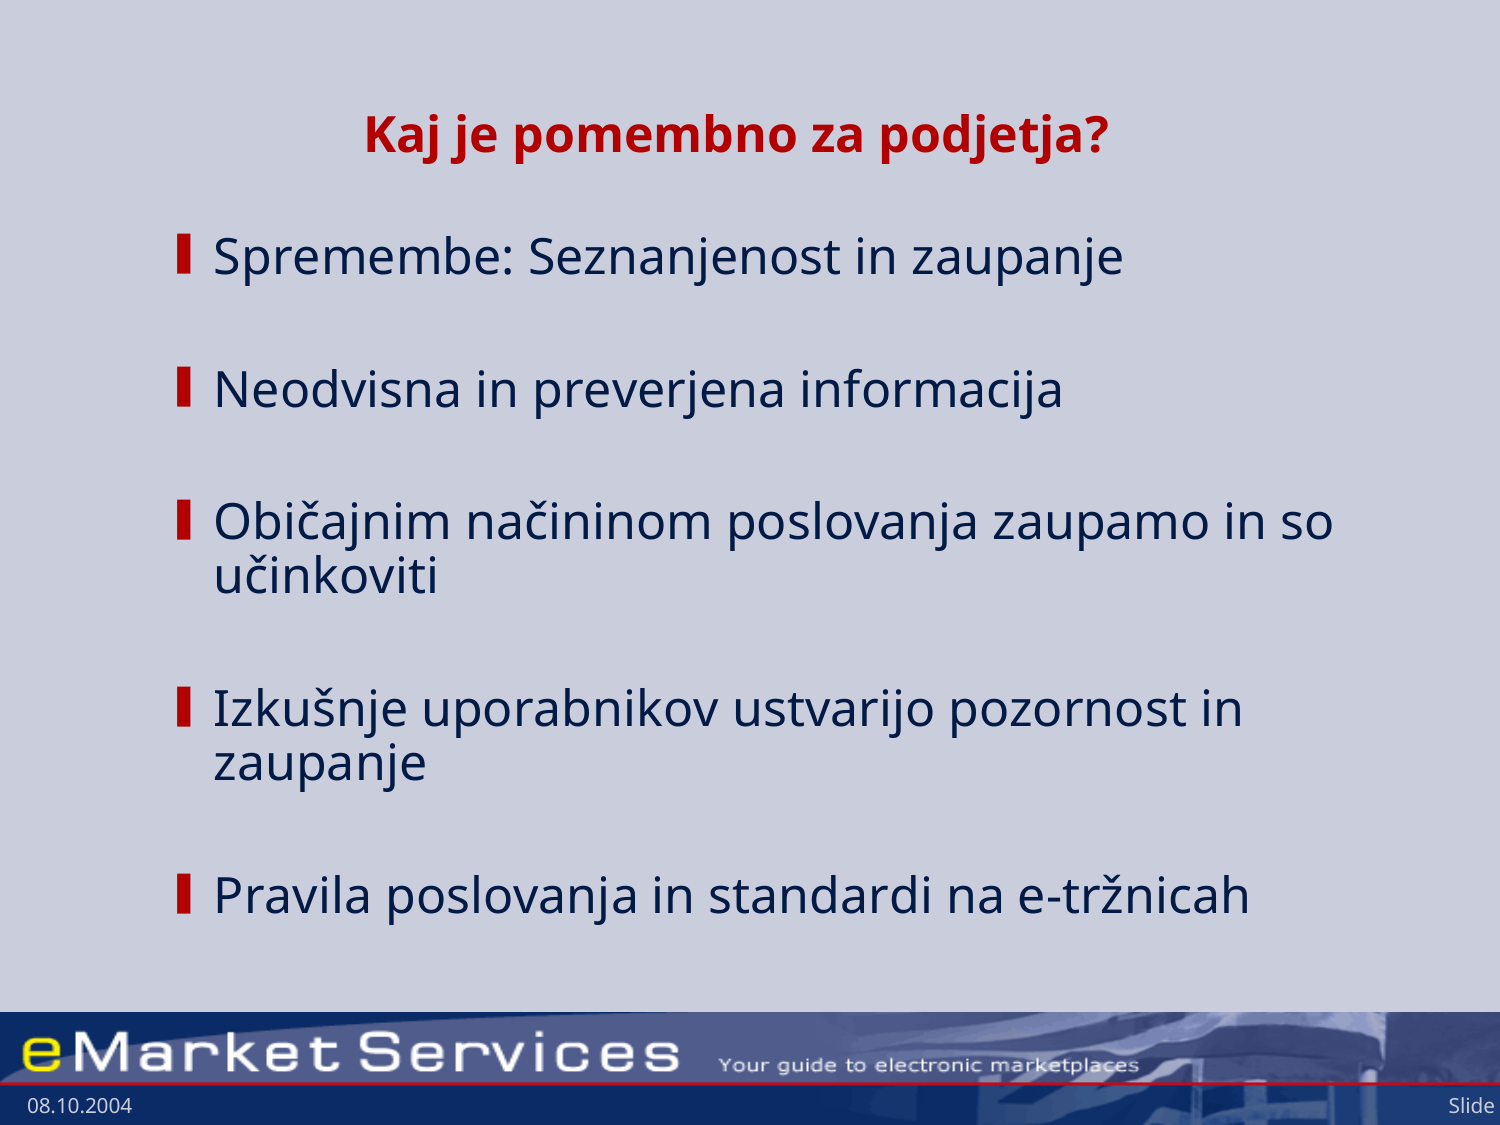

# Kaj je pomembno za podjetja?
Spremembe: Seznanjenost in zaupanje
Neodvisna in preverjena informacija
Običajnim načininom poslovanja zaupamo in so učinkoviti
Izkušnje uporabnikov ustvarijo pozornost in zaupanje
Pravila poslovanja in standardi na e-tržnicah
08.10.2004
Slide